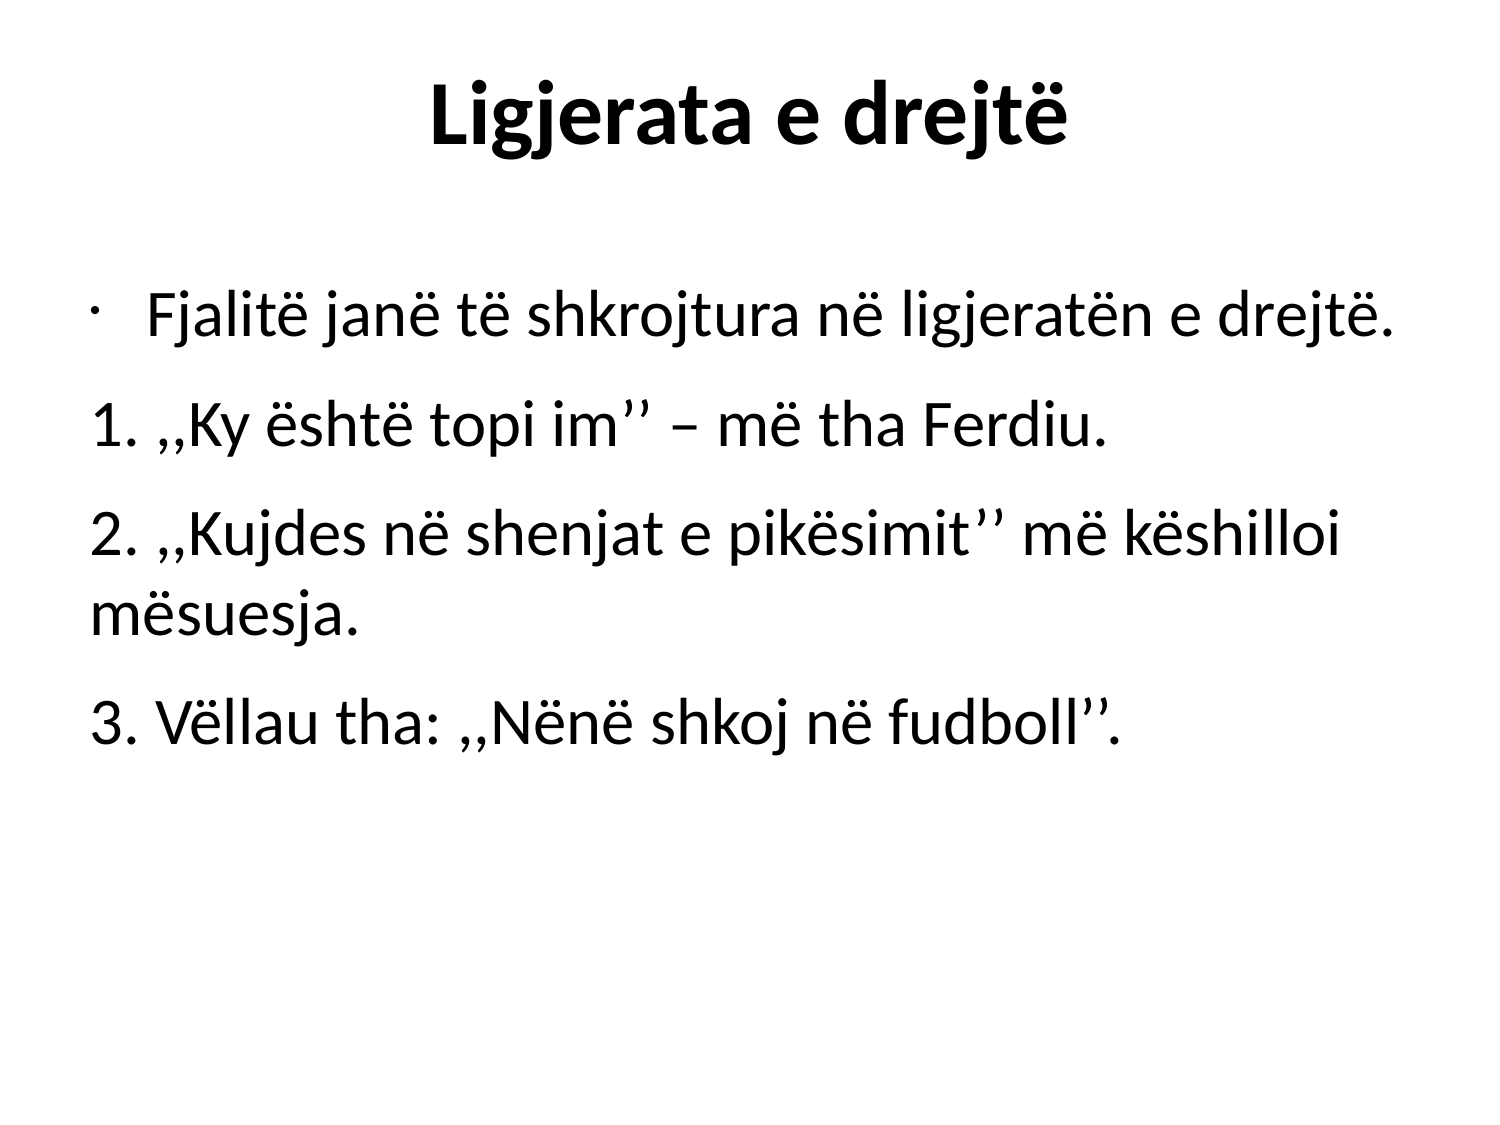

# Ligjerata e drejtë
Fjalitë janë të shkrojtura në ligjeratën e drejtë.
1. ,,Ky është topi im’’ – më tha Ferdiu.
2. ,,Kujdes në shenjat e pikësimit’’ më këshilloi mësuesja.
3. Vëllau tha: ,,Nënë shkoj në fudboll’’.